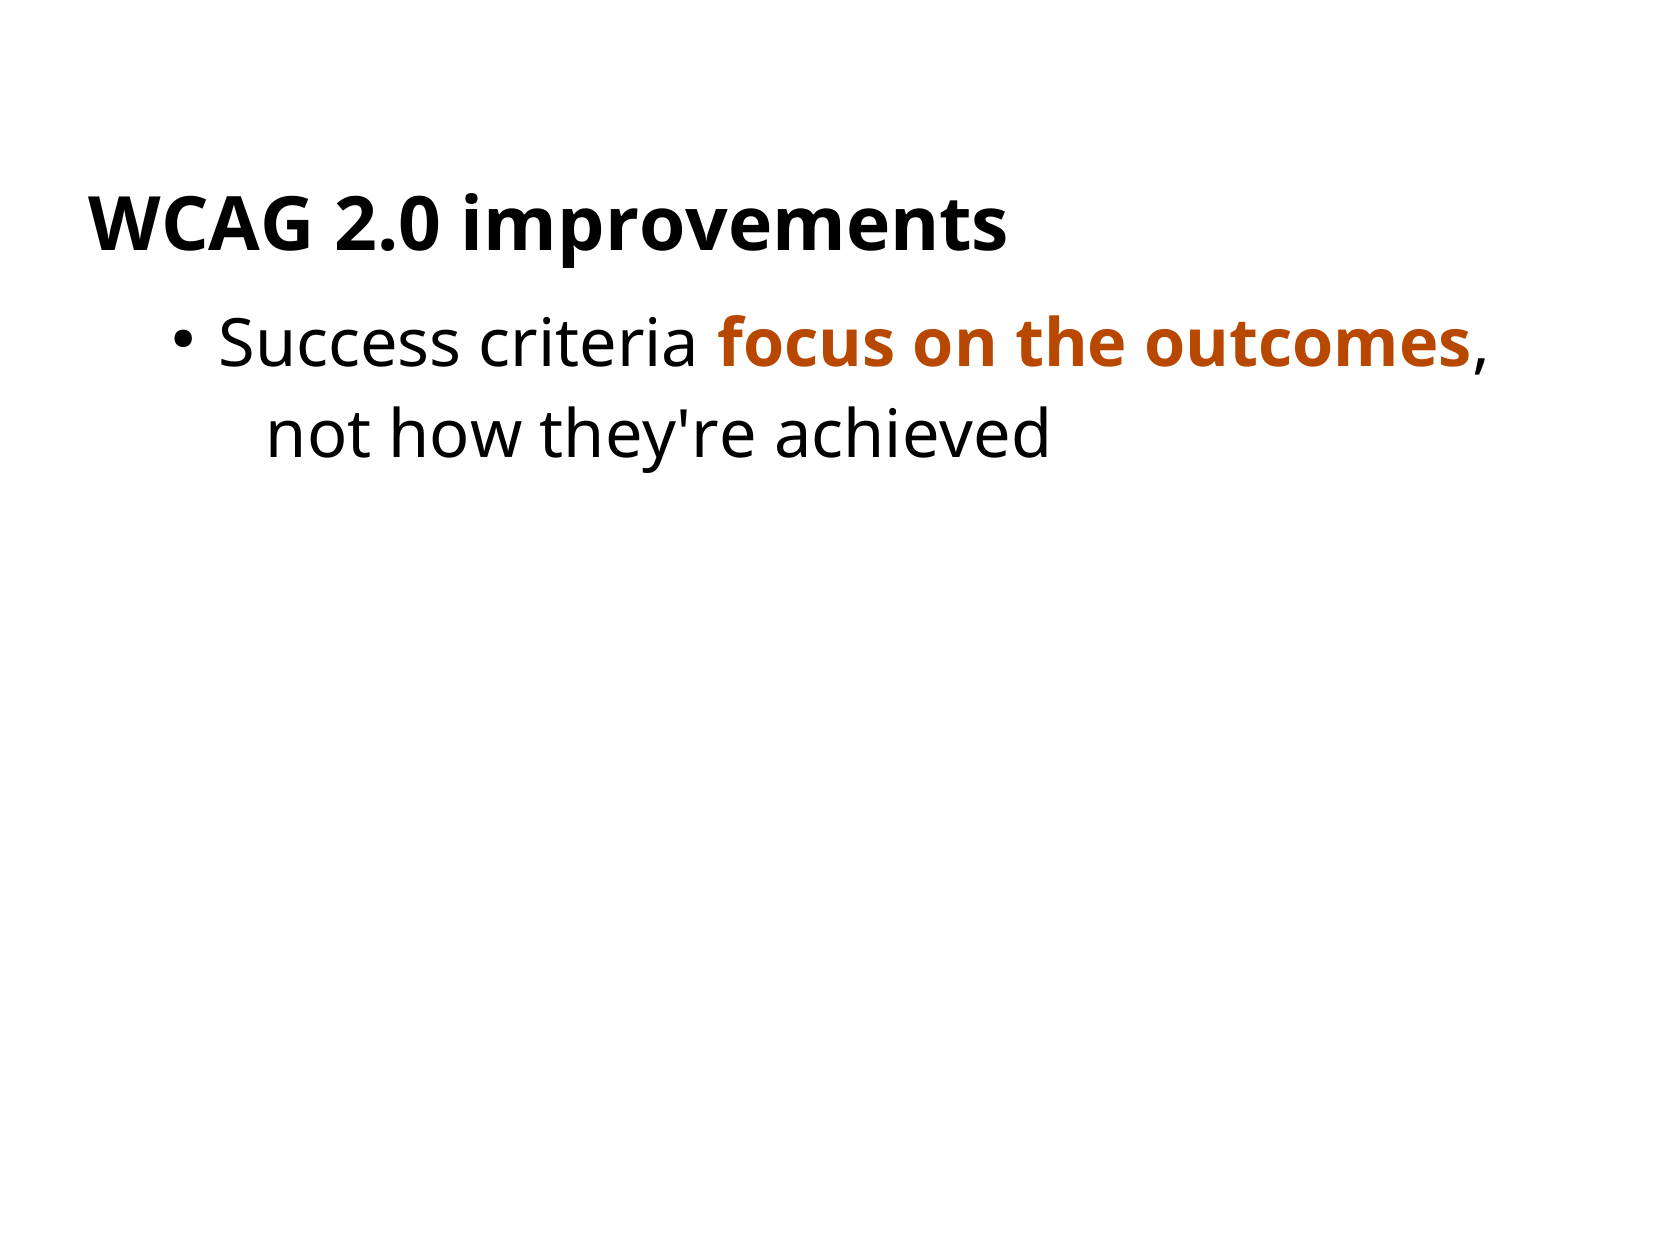

# WCAG 2.0 improvements
Success criteria focus on the outcomes, not how they're achieved